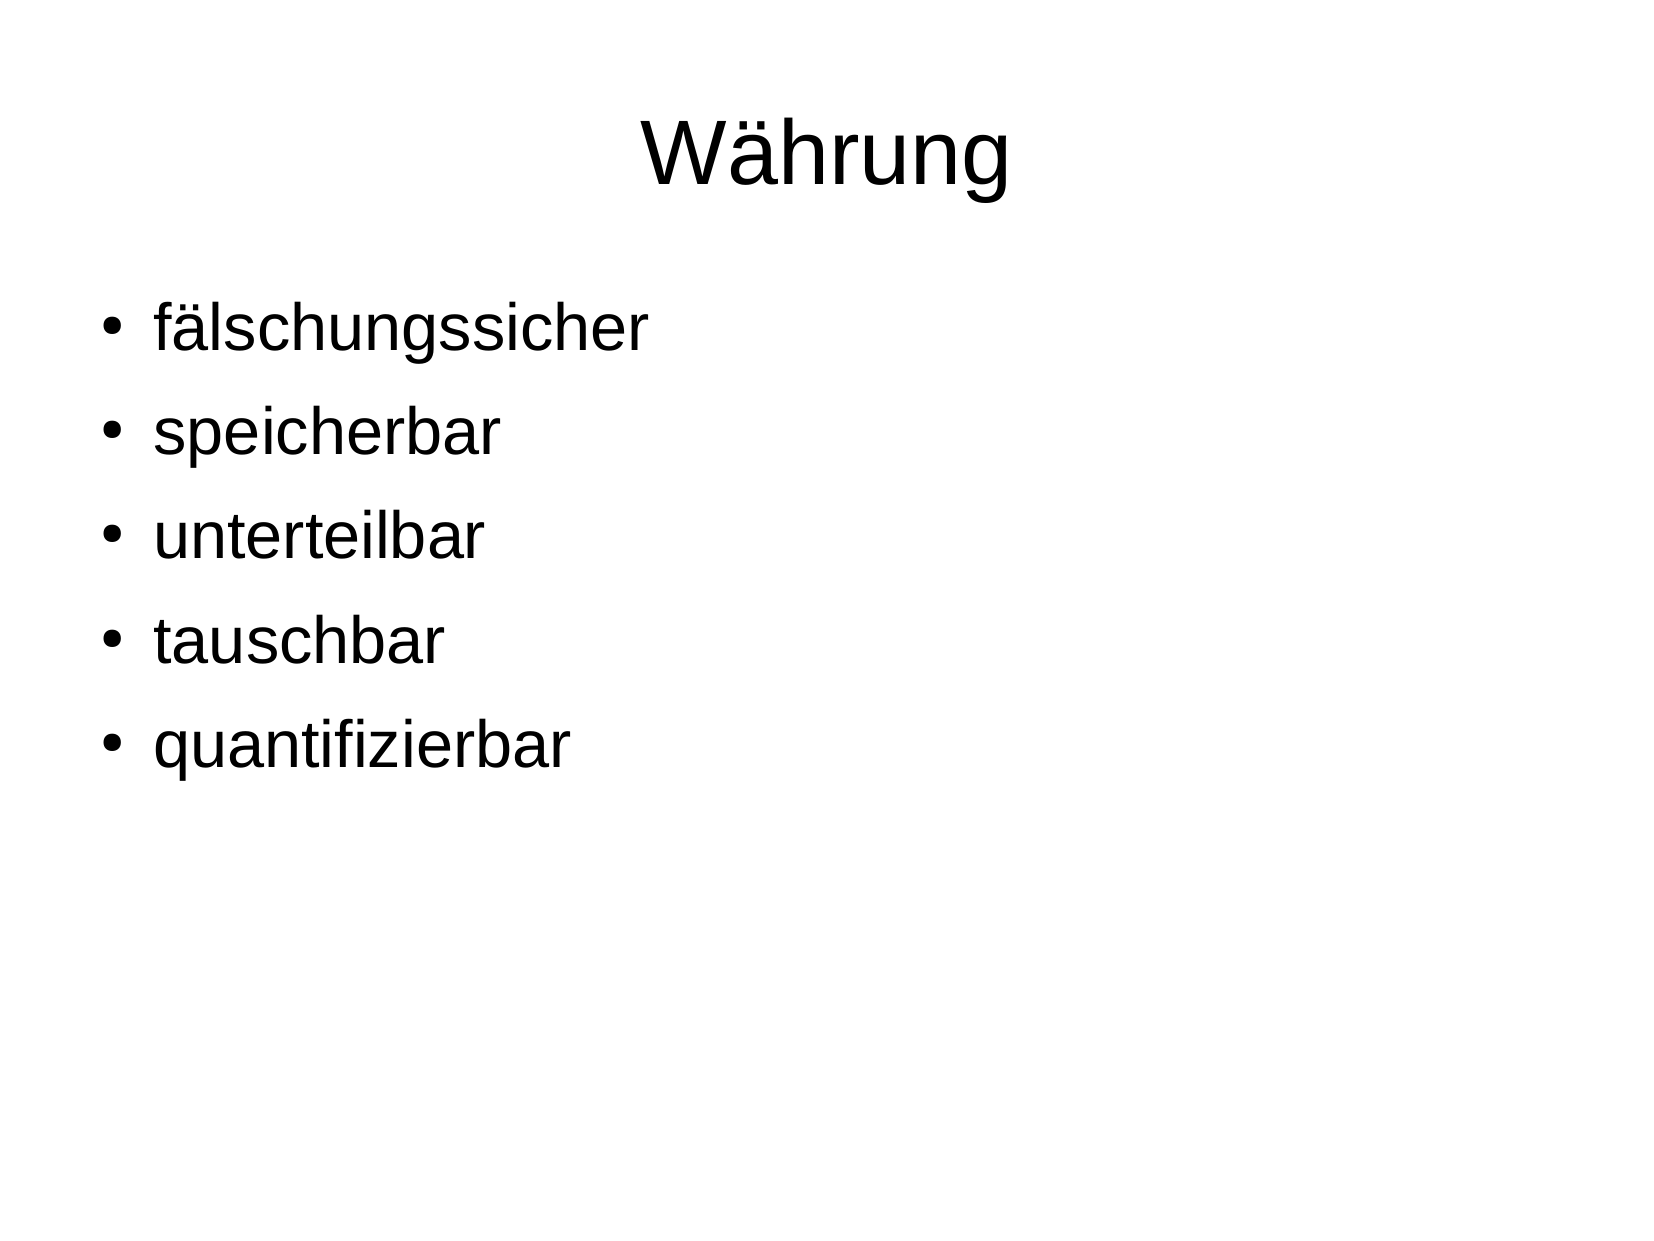

# Währung
fälschungssicher
speicherbar
unterteilbar
tauschbar
quantifizierbar